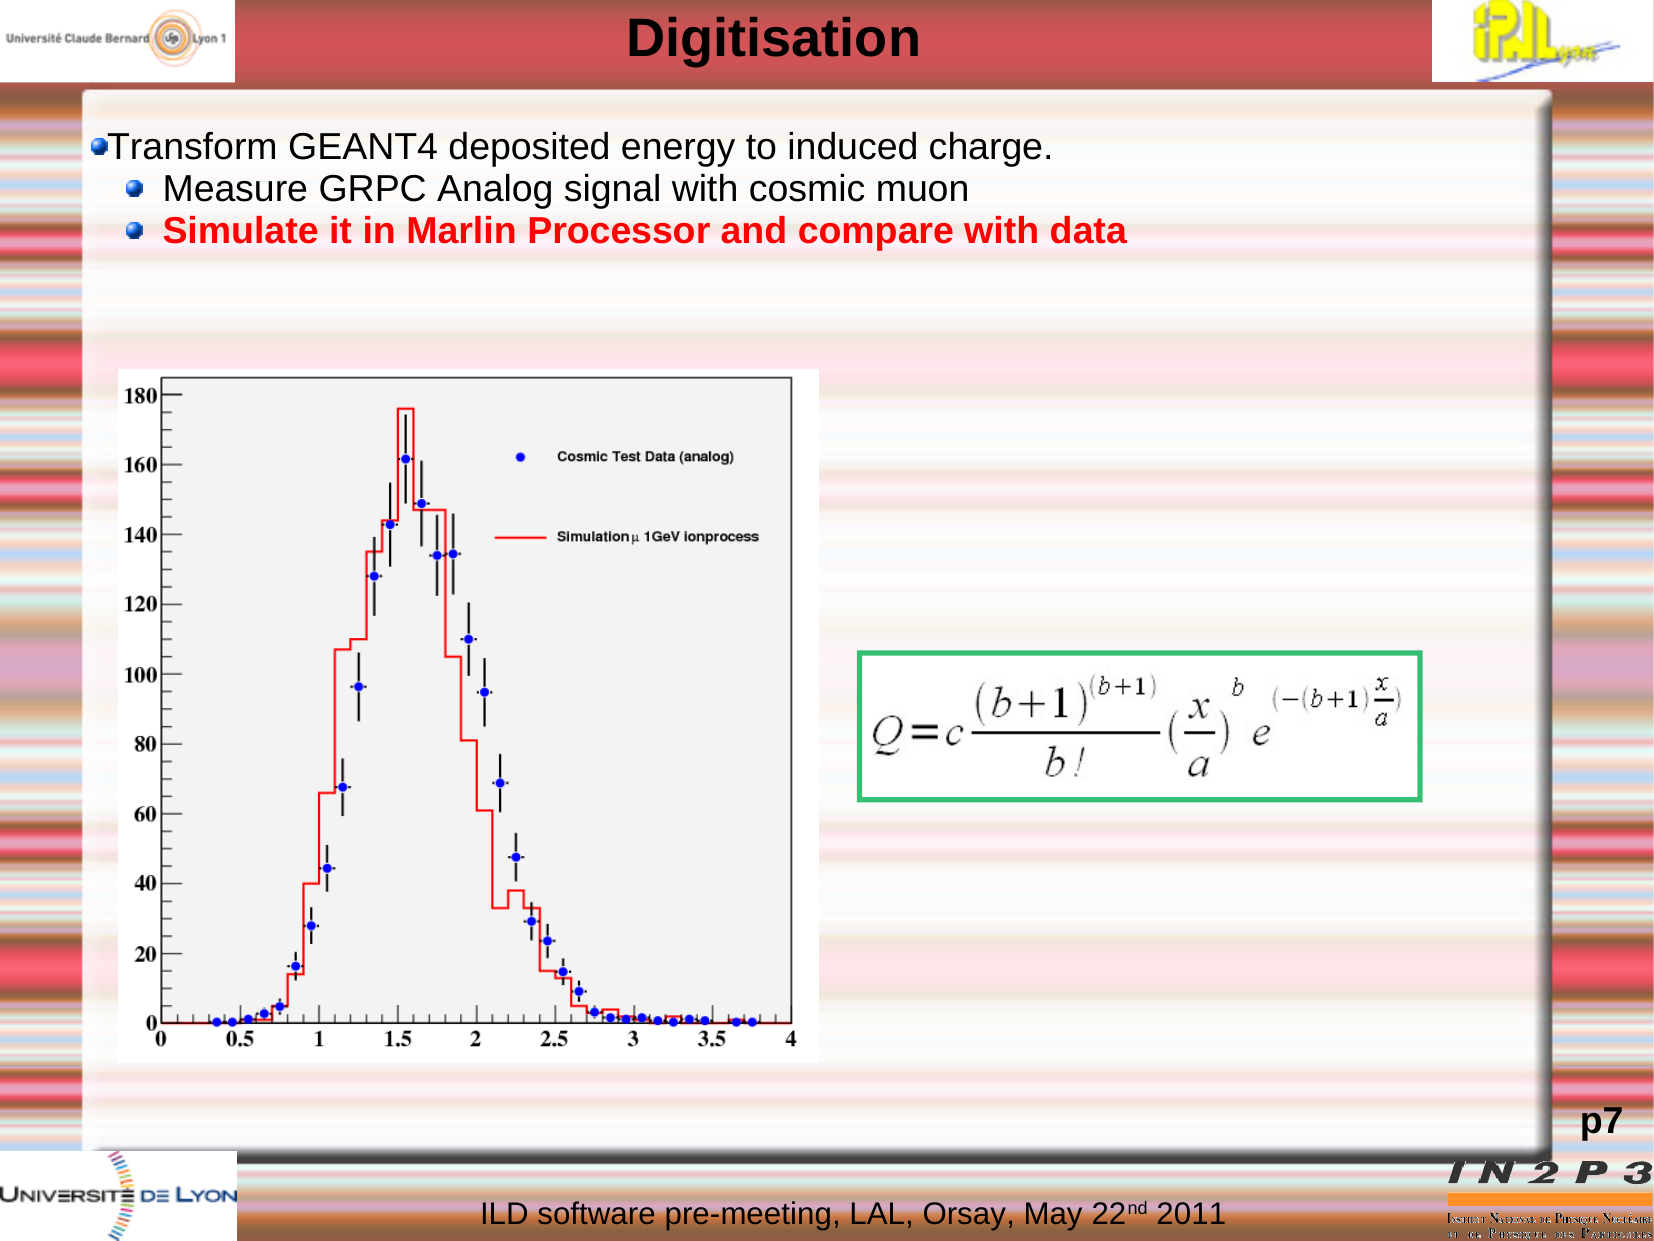

Digitisation
Transform GEANT4 deposited energy to induced charge.
Measure GRPC Analog signal with cosmic muon
Simulate it in Marlin Processor and compare with data